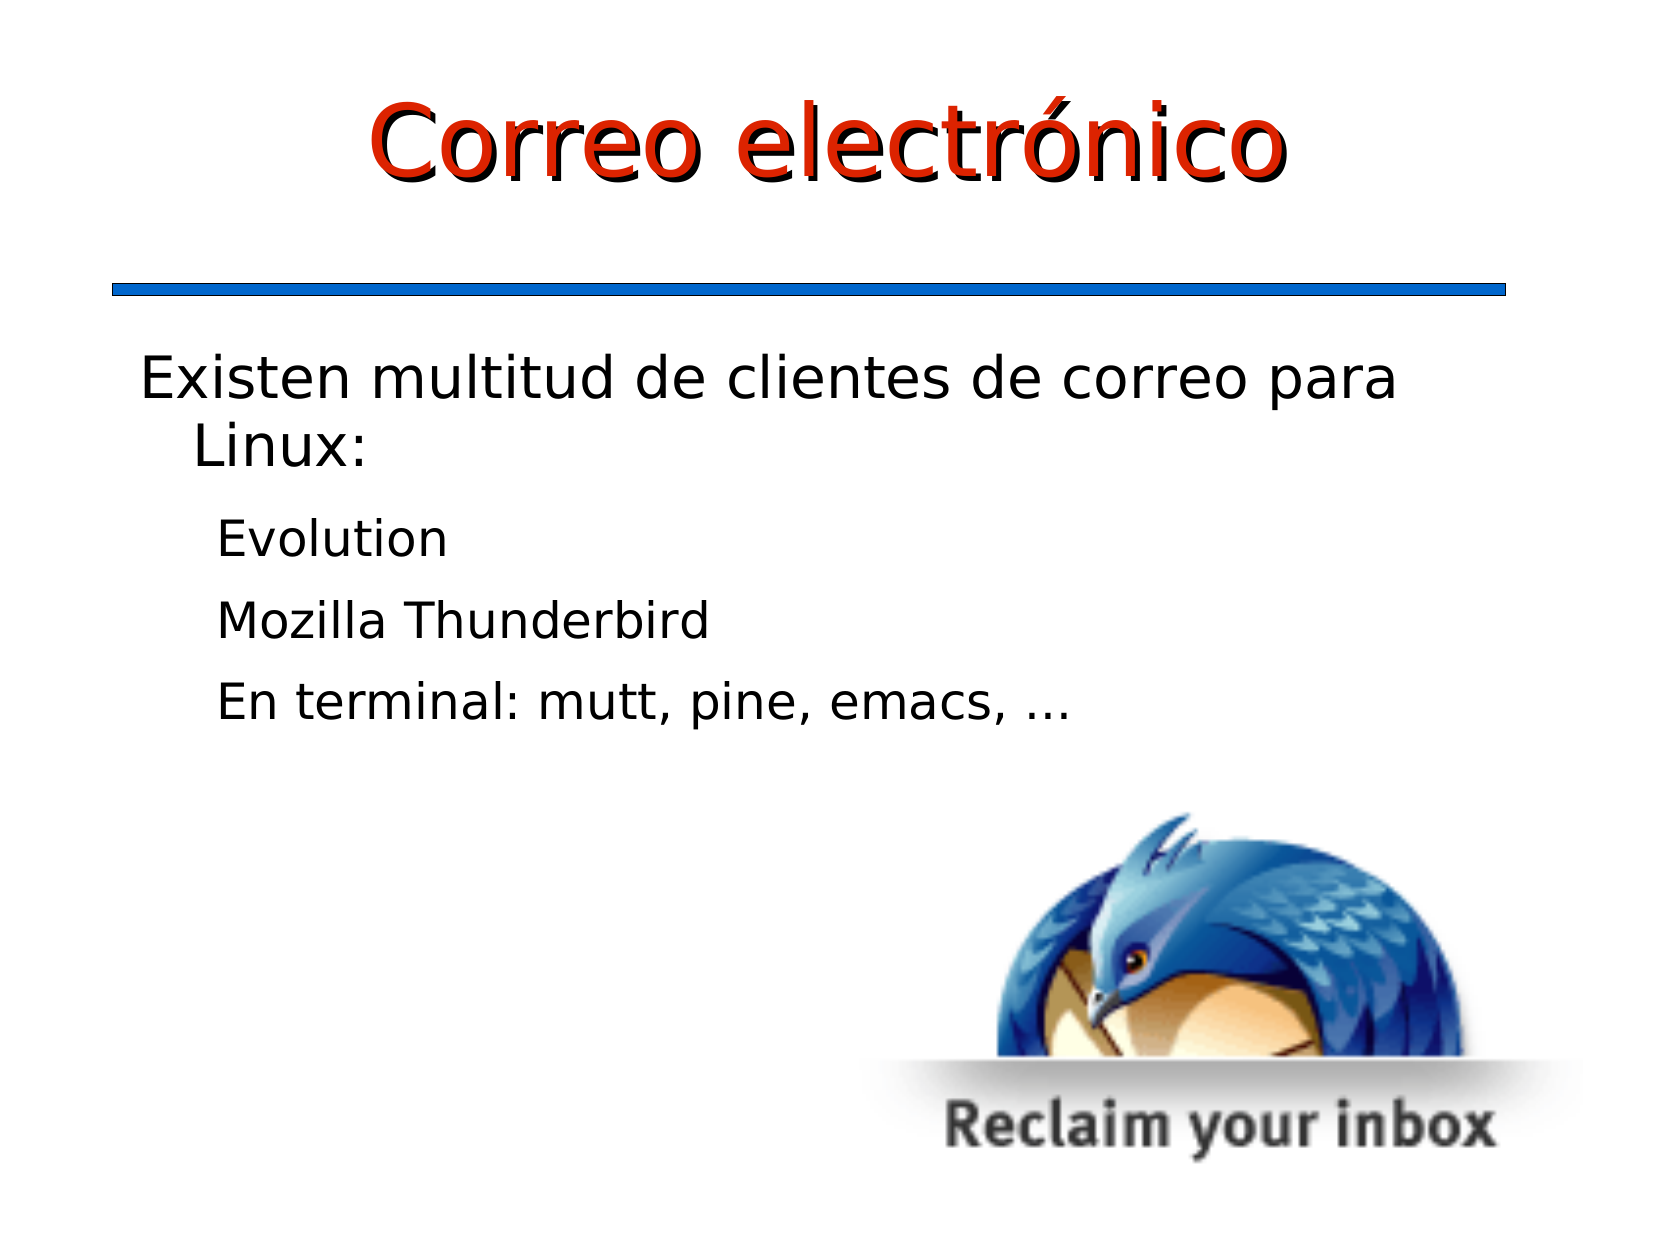

# Correo electrónico
Existen multitud de clientes de correo para Linux:
Evolution
Mozilla Thunderbird
En terminal: mutt, pine, emacs, ...